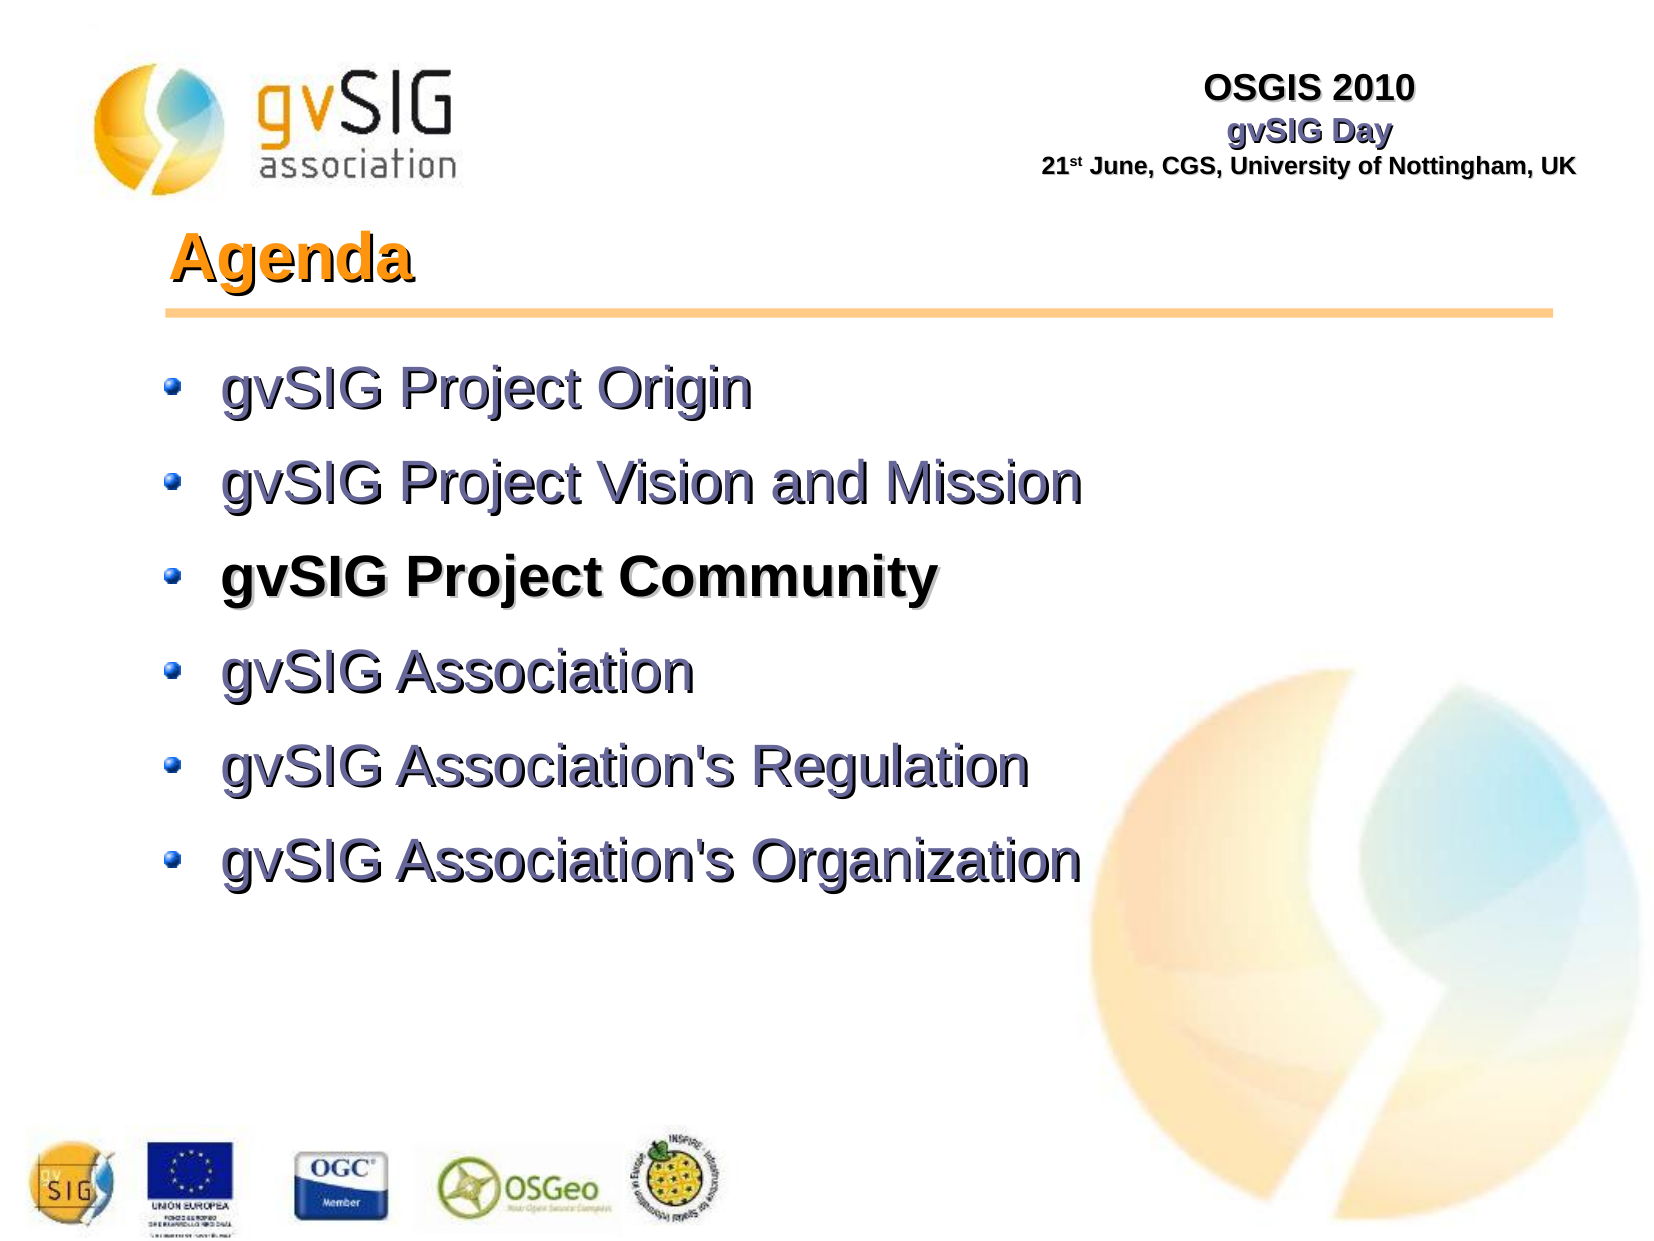

Agenda
# gvSIG Project Origin
gvSIG Project Vision and Mission
gvSIG Project Community
gvSIG Association
gvSIG Association's Regulation
gvSIG Association's Organization